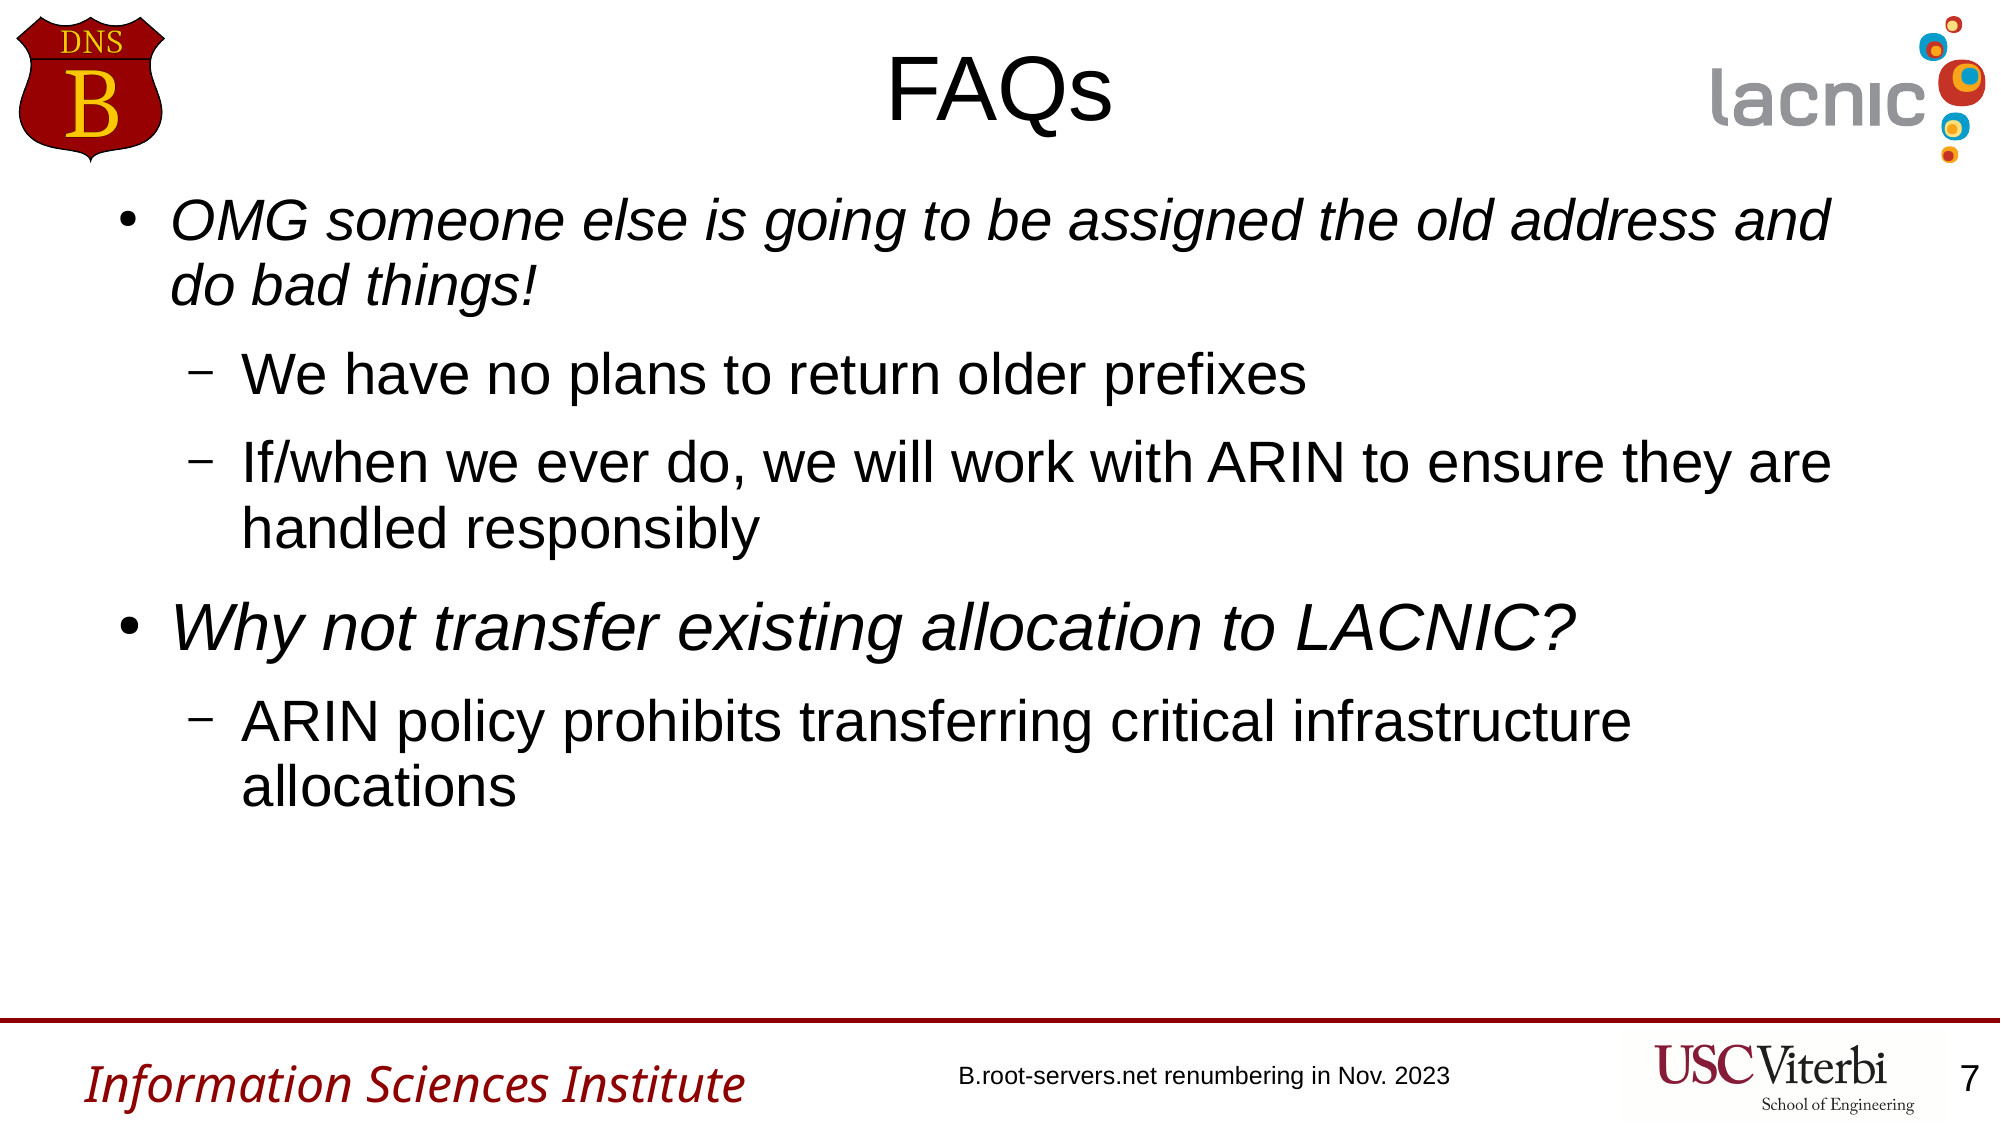

# FAQs
OMG someone else is going to be assigned the old address and do bad things!
We have no plans to return older prefixes
If/when we ever do, we will work with ARIN to ensure they are handled responsibly
Why not transfer existing allocation to LACNIC?
ARIN policy prohibits transferring critical infrastructure allocations